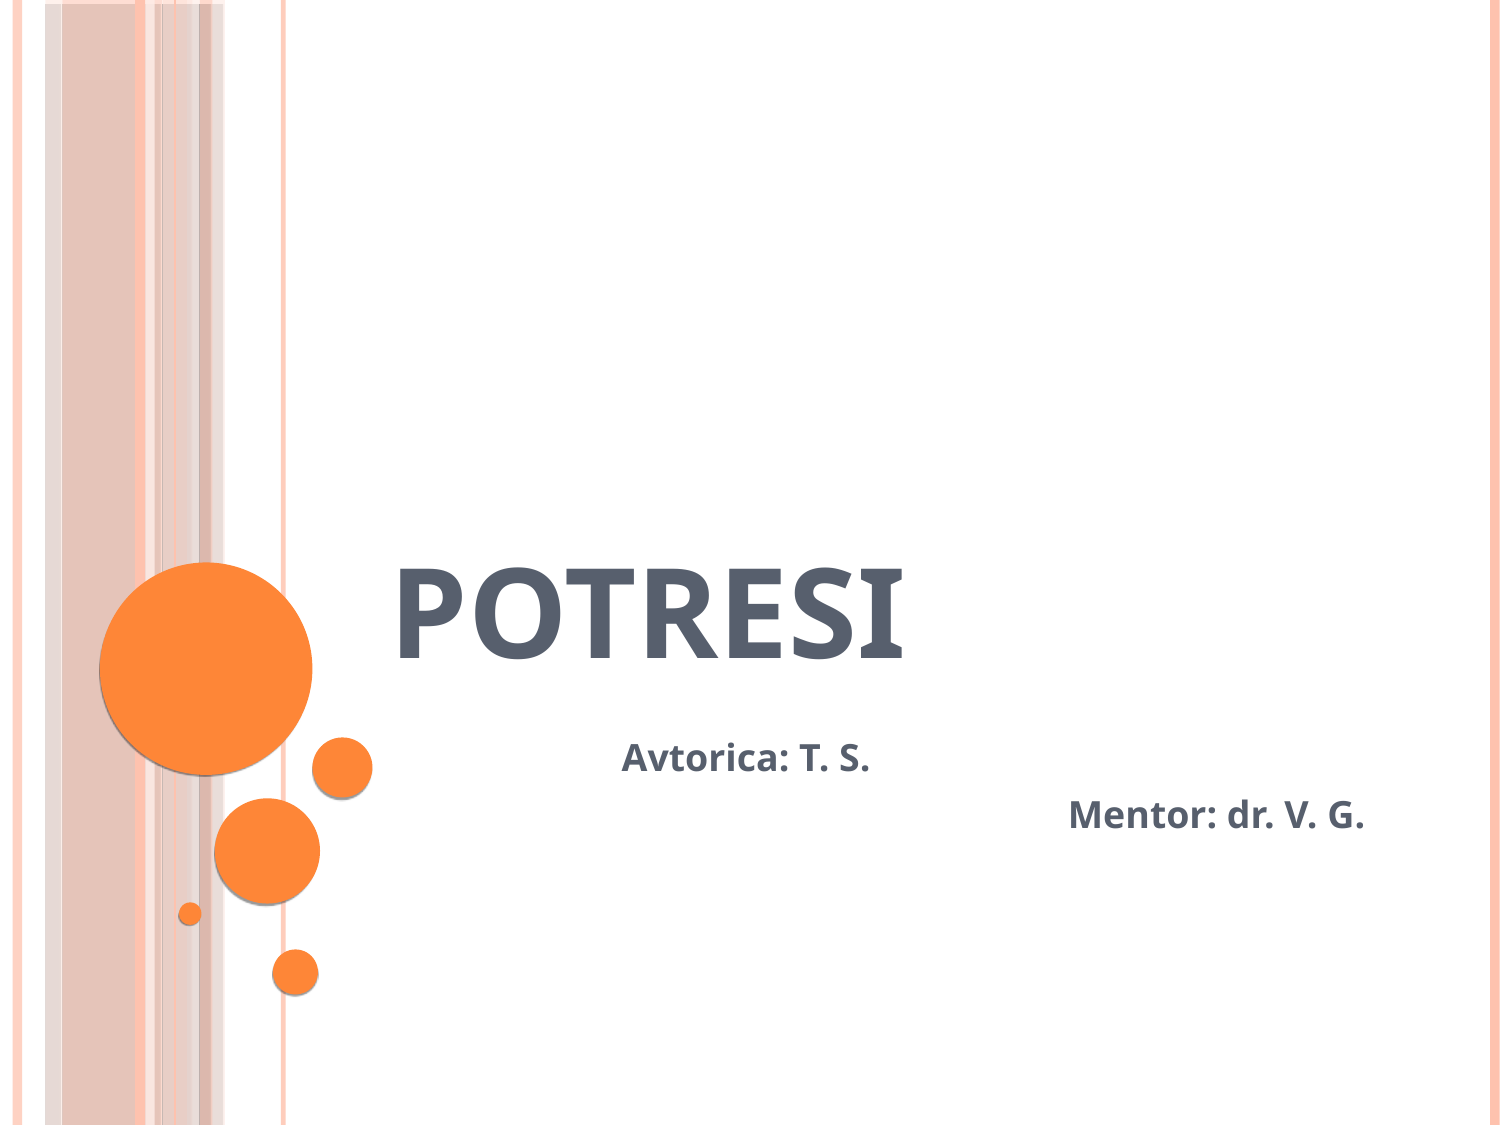

# POTRESI
 Avtorica: T. S.
Mentor: dr. V. G.